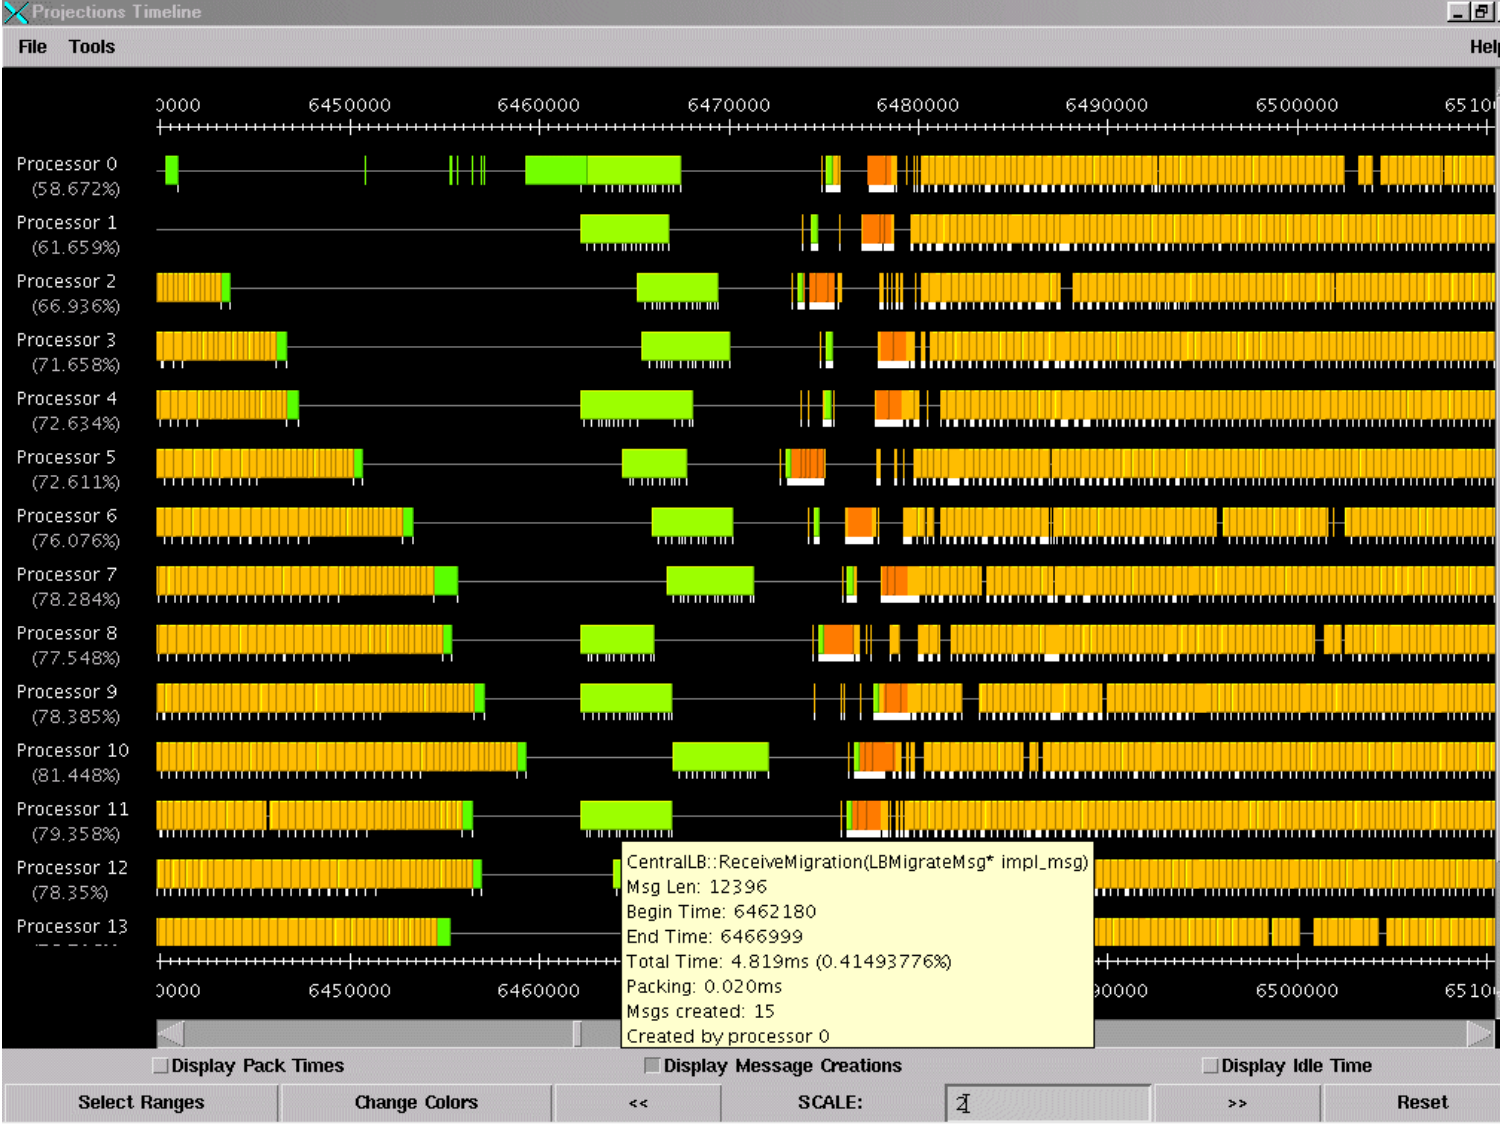

# Performance Analysis Tool: Projections
Charm++ Workshop 2007